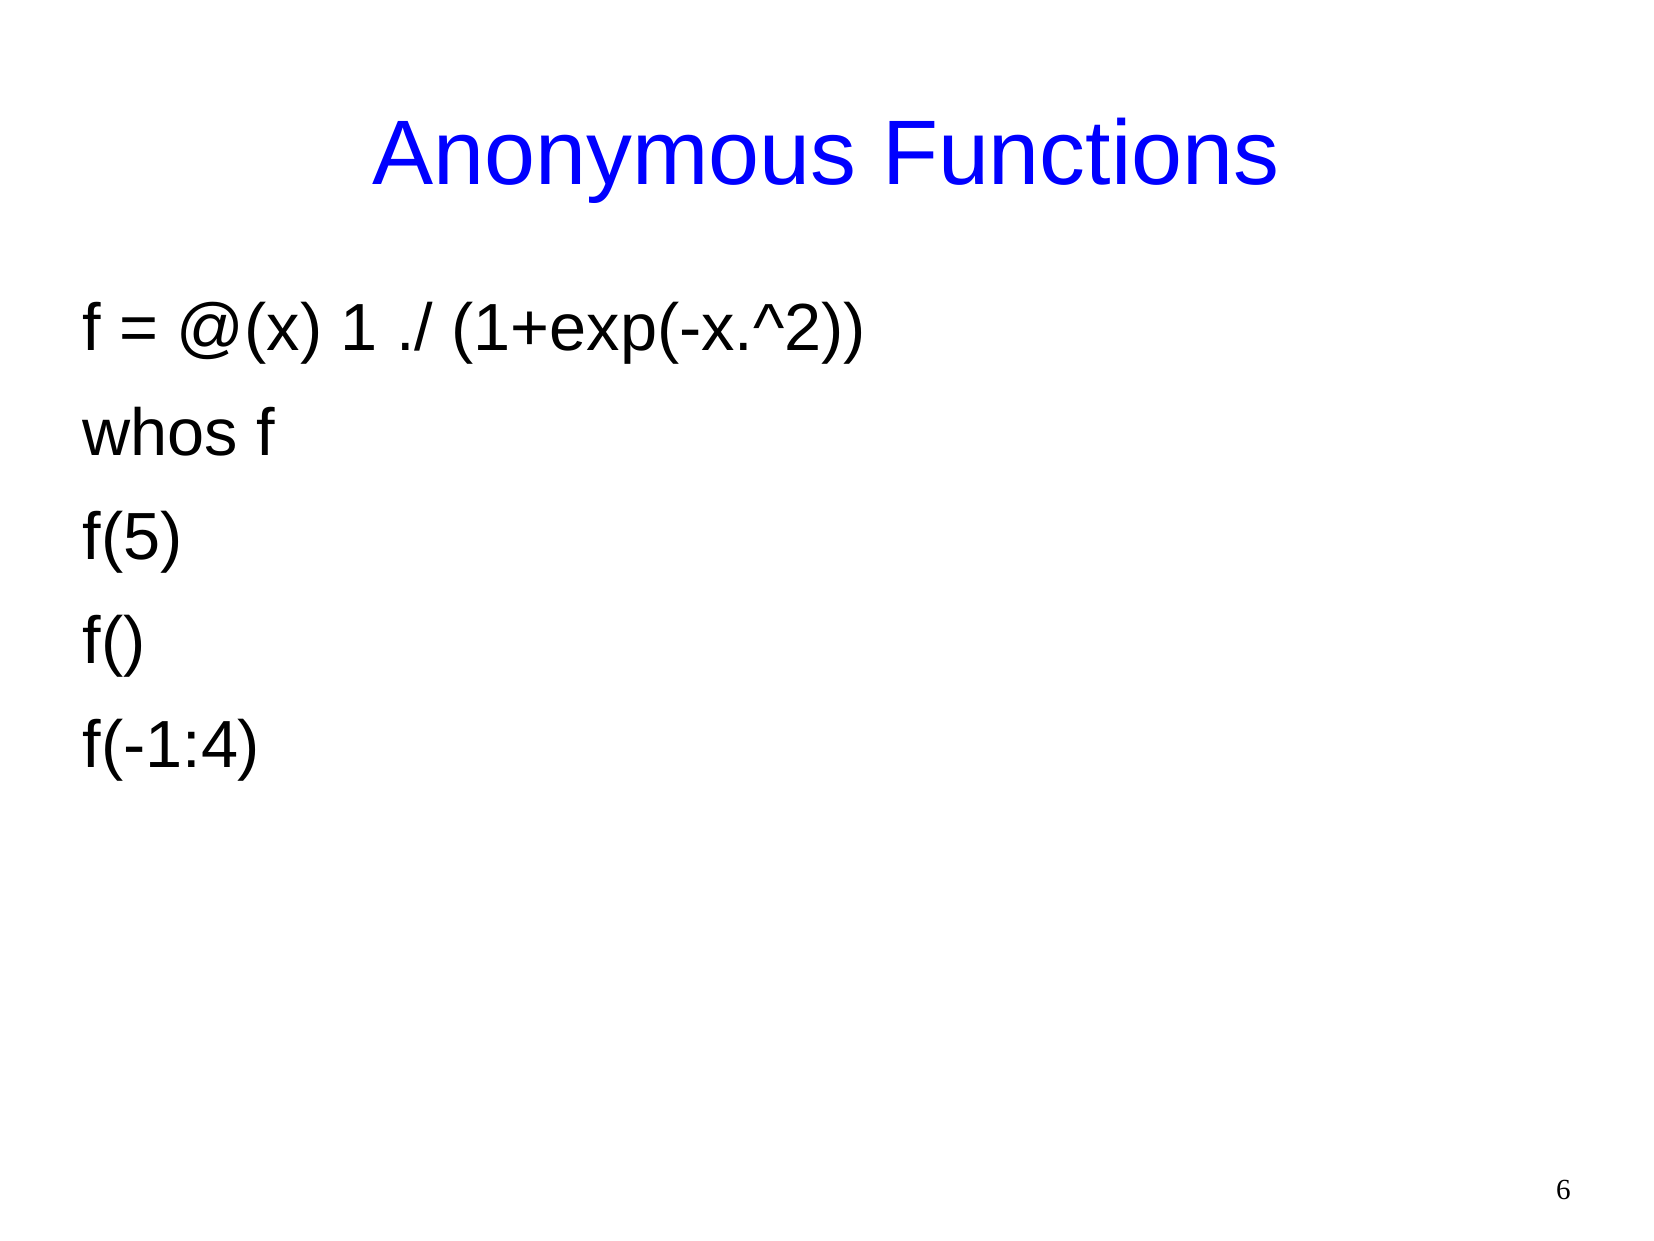

# Anonymous Functions
f = @(x) 1 ./ (1+exp(-x.^2))
whos f
f(5)
f()
f(-1:4)
6